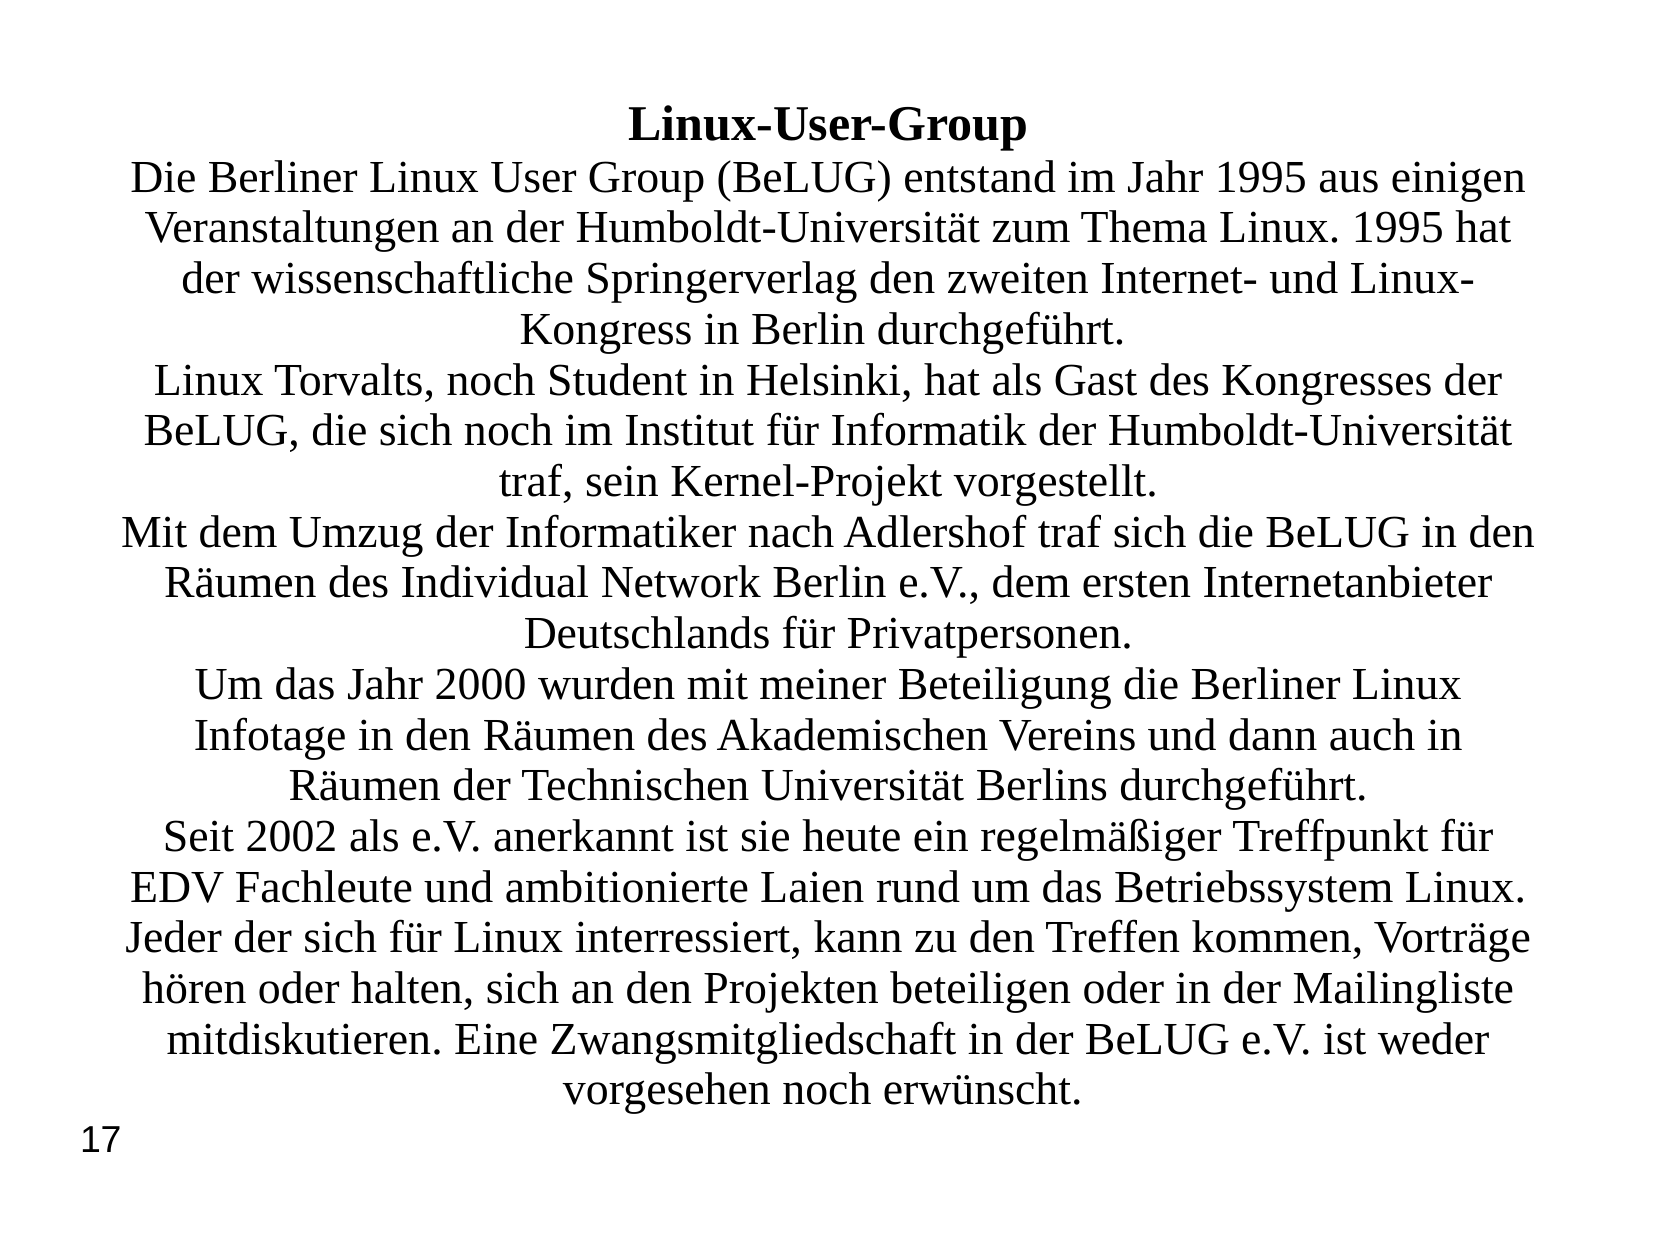

Linux-User-Group
Die Berliner Linux User Group (BeLUG) entstand im Jahr 1995 aus einigen Veranstaltungen an der Humboldt-Universität zum Thema Linux. 1995 hat der wissenschaftliche Springerverlag den zweiten Internet- und Linux-Kongress in Berlin durchgeführt.
Linux Torvalts, noch Student in Helsinki, hat als Gast des Kongresses der BeLUG, die sich noch im Institut für Informatik der Humboldt-Universität traf, sein Kernel-Projekt vorgestellt.
Mit dem Umzug der Informatiker nach Adlershof traf sich die BeLUG in den Räumen des Individual Network Berlin e.V., dem ersten Internetanbieter Deutschlands für Privatpersonen.
Um das Jahr 2000 wurden mit meiner Beteiligung die Berliner Linux Infotage in den Räumen des Akademischen Vereins und dann auch in Räumen der Technischen Universität Berlins durchgeführt.
Seit 2002 als e.V. anerkannt ist sie heute ein regelmäßiger Treffpunkt für EDV Fachleute und ambitionierte Laien rund um das Betriebssystem Linux. Jeder der sich für Linux interressiert, kann zu den Treffen kommen, Vorträge hören oder halten, sich an den Projekten beteiligen oder in der Mailingliste mitdiskutieren. Eine Zwangsmitgliedschaft in der BeLUG e.V. ist weder vorgesehen noch erwünscht.